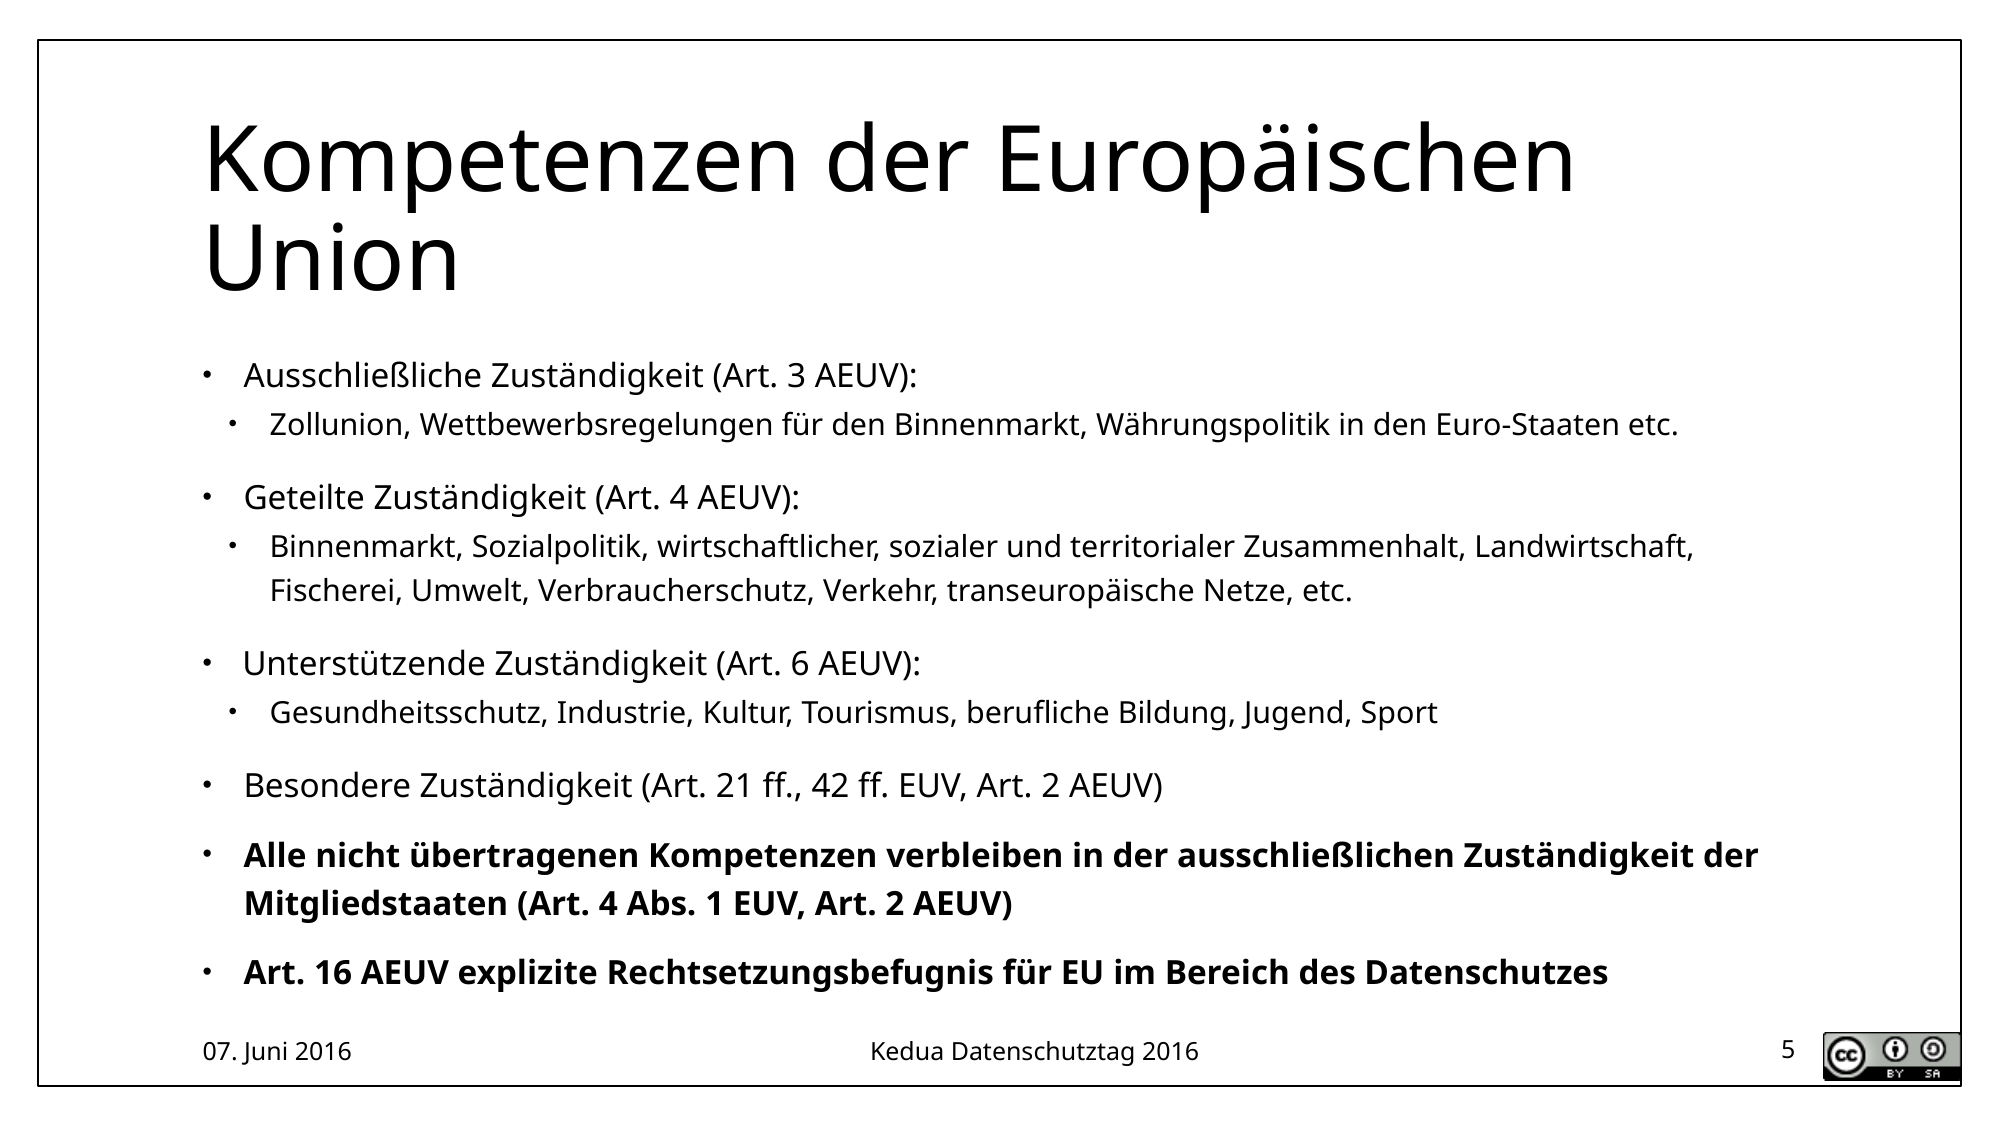

# Kompetenzen der Europäischen Union
Ausschließliche Zuständigkeit (Art. 3 AEUV):
Zollunion, Wettbewerbsregelungen für den Binnenmarkt, Währungspolitik in den Euro-Staaten etc.
Geteilte Zuständigkeit (Art. 4 AEUV):
Binnenmarkt, Sozialpolitik, wirtschaftlicher, sozialer und territorialer Zusammenhalt, Landwirtschaft, Fischerei, Umwelt, Verbraucherschutz, Verkehr, transeuropäische Netze, etc.
Unterstützende Zuständigkeit (Art. 6 AEUV):
Gesundheitsschutz, Industrie, Kultur, Tourismus, berufliche Bildung, Jugend, Sport
Besondere Zuständigkeit (Art. 21 ff., 42 ff. EUV, Art. 2 AEUV)
Alle nicht übertragenen Kompetenzen verbleiben in der ausschließlichen Zuständigkeit der Mitgliedstaaten (Art. 4 Abs. 1 EUV, Art. 2 AEUV)
Art. 16 AEUV explizite Rechtsetzungsbefugnis für EU im Bereich des Datenschutzes
07. Juni 2016
Kedua Datenschutztag 2016